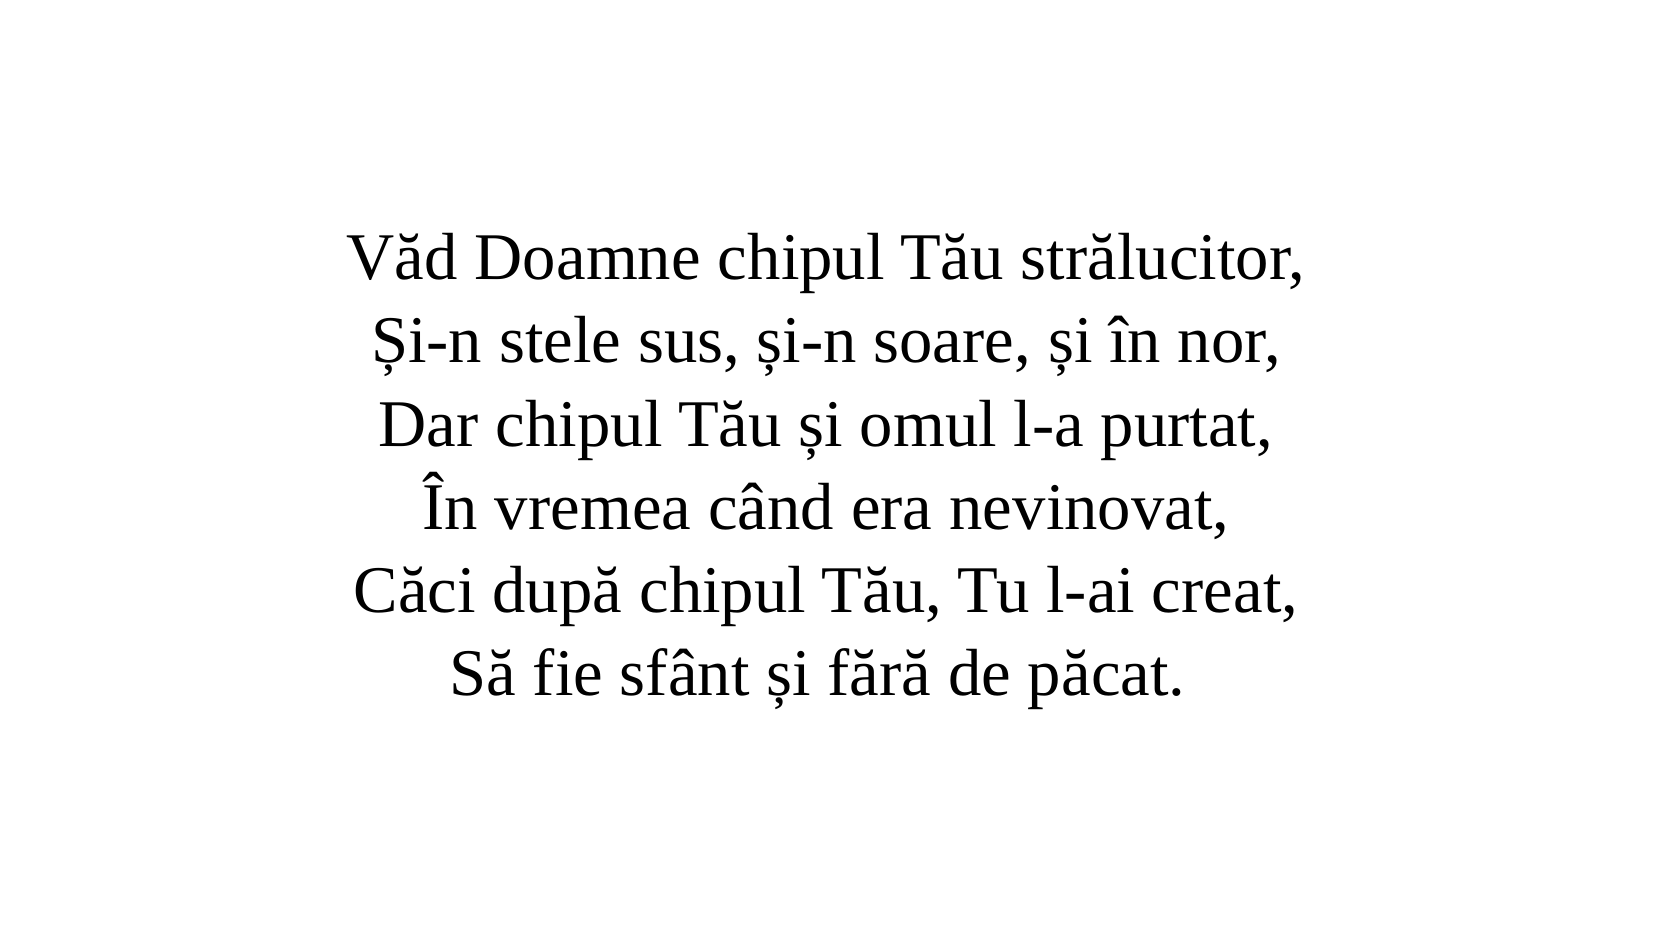

# Văd Doamne chipul Tău strălucitor,
Și-n stele sus, și-n soare, și în nor,
Dar chipul Tău și omul l-a purtat,
În vremea când era nevinovat,
Căci după chipul Tău, Tu l-ai creat,
Să fie sfânt și fără de păcat.